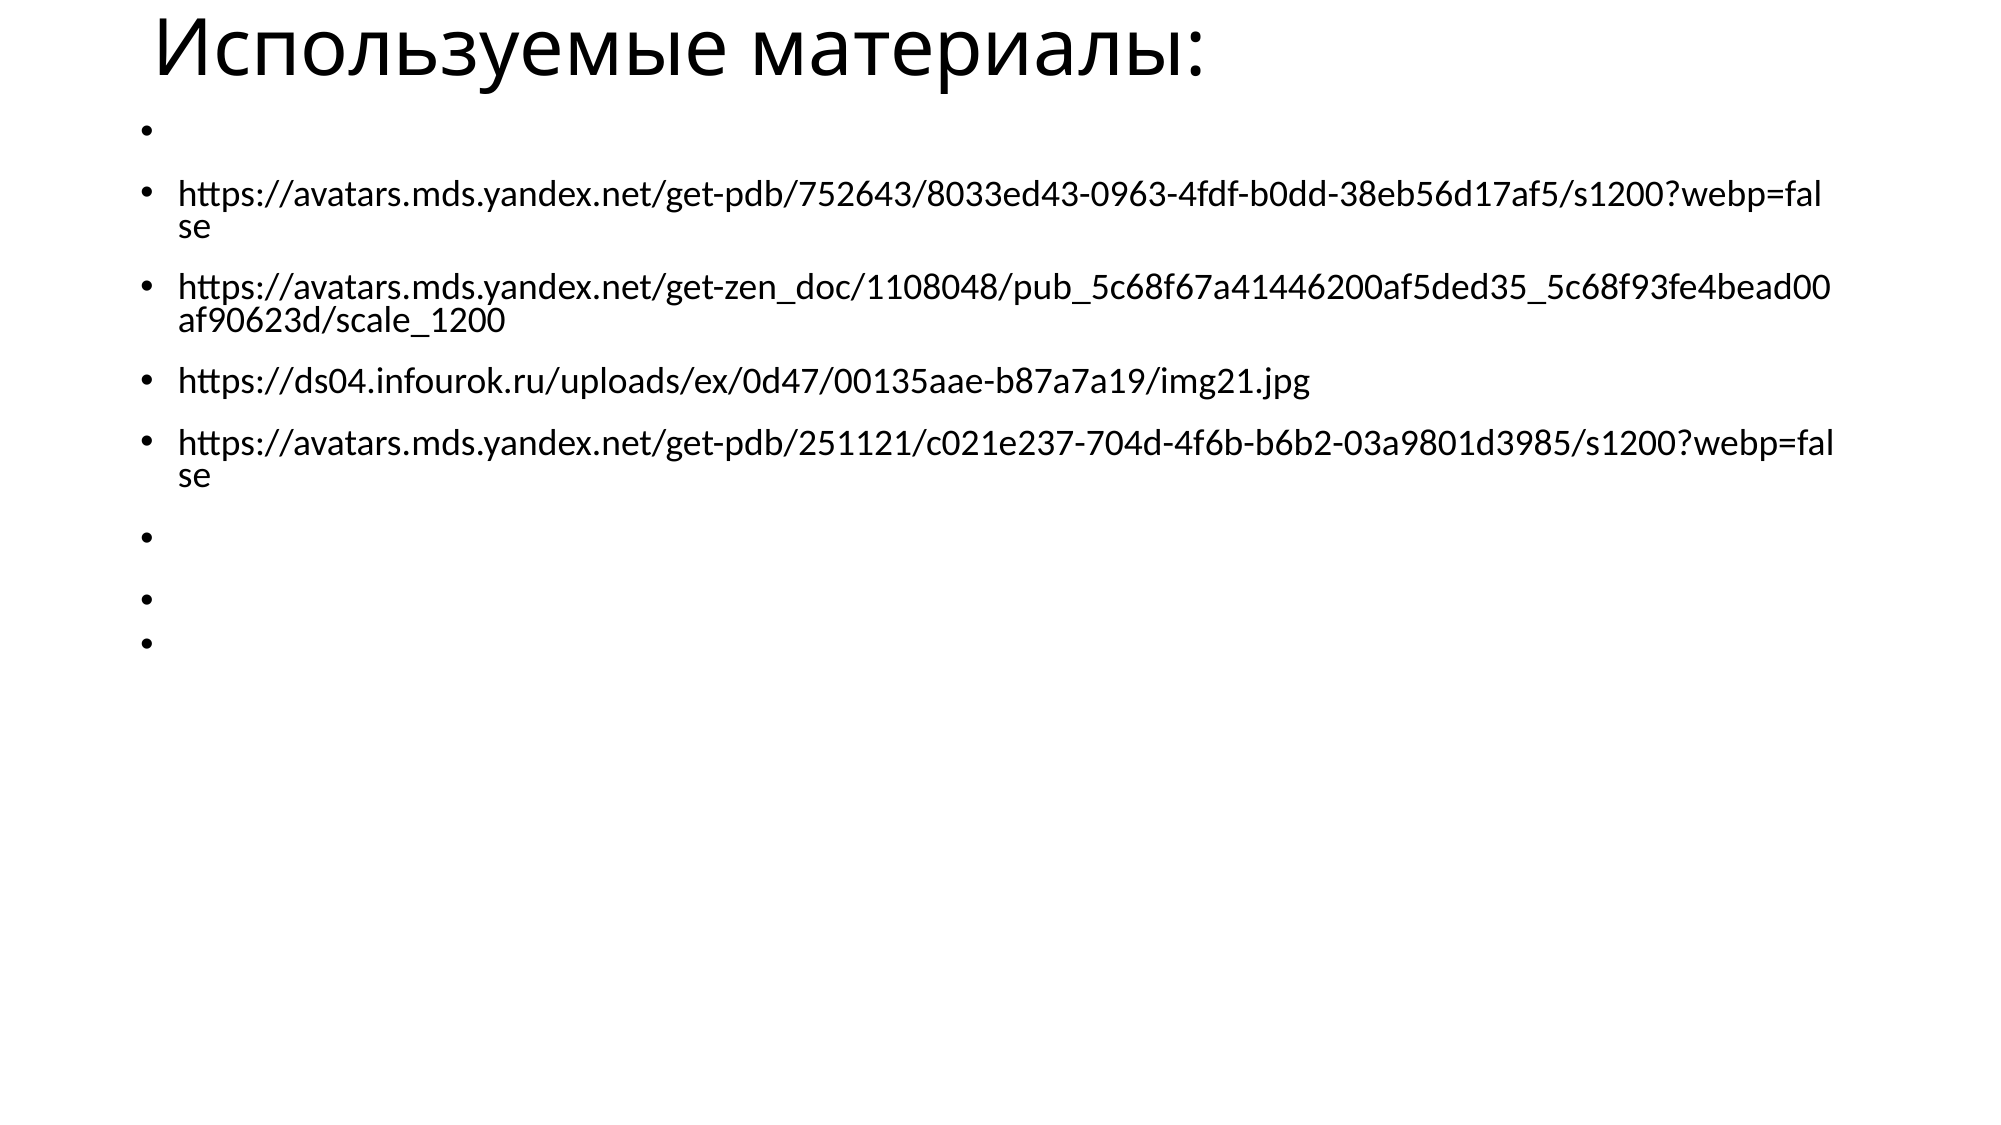

# Используемые материалы:
https://avatars.mds.yandex.net/get-pdb/752643/8033ed43-0963-4fdf-b0dd-38eb56d17af5/s1200?webp=false
https://avatars.mds.yandex.net/get-zen_doc/1108048/pub_5c68f67a41446200af5ded35_5c68f93fe4bead00af90623d/scale_1200
https://ds04.infourok.ru/uploads/ex/0d47/00135aae-b87a7a19/img21.jpg
https://avatars.mds.yandex.net/get-pdb/251121/c021e237-704d-4f6b-b6b2-03a9801d3985/s1200?webp=false